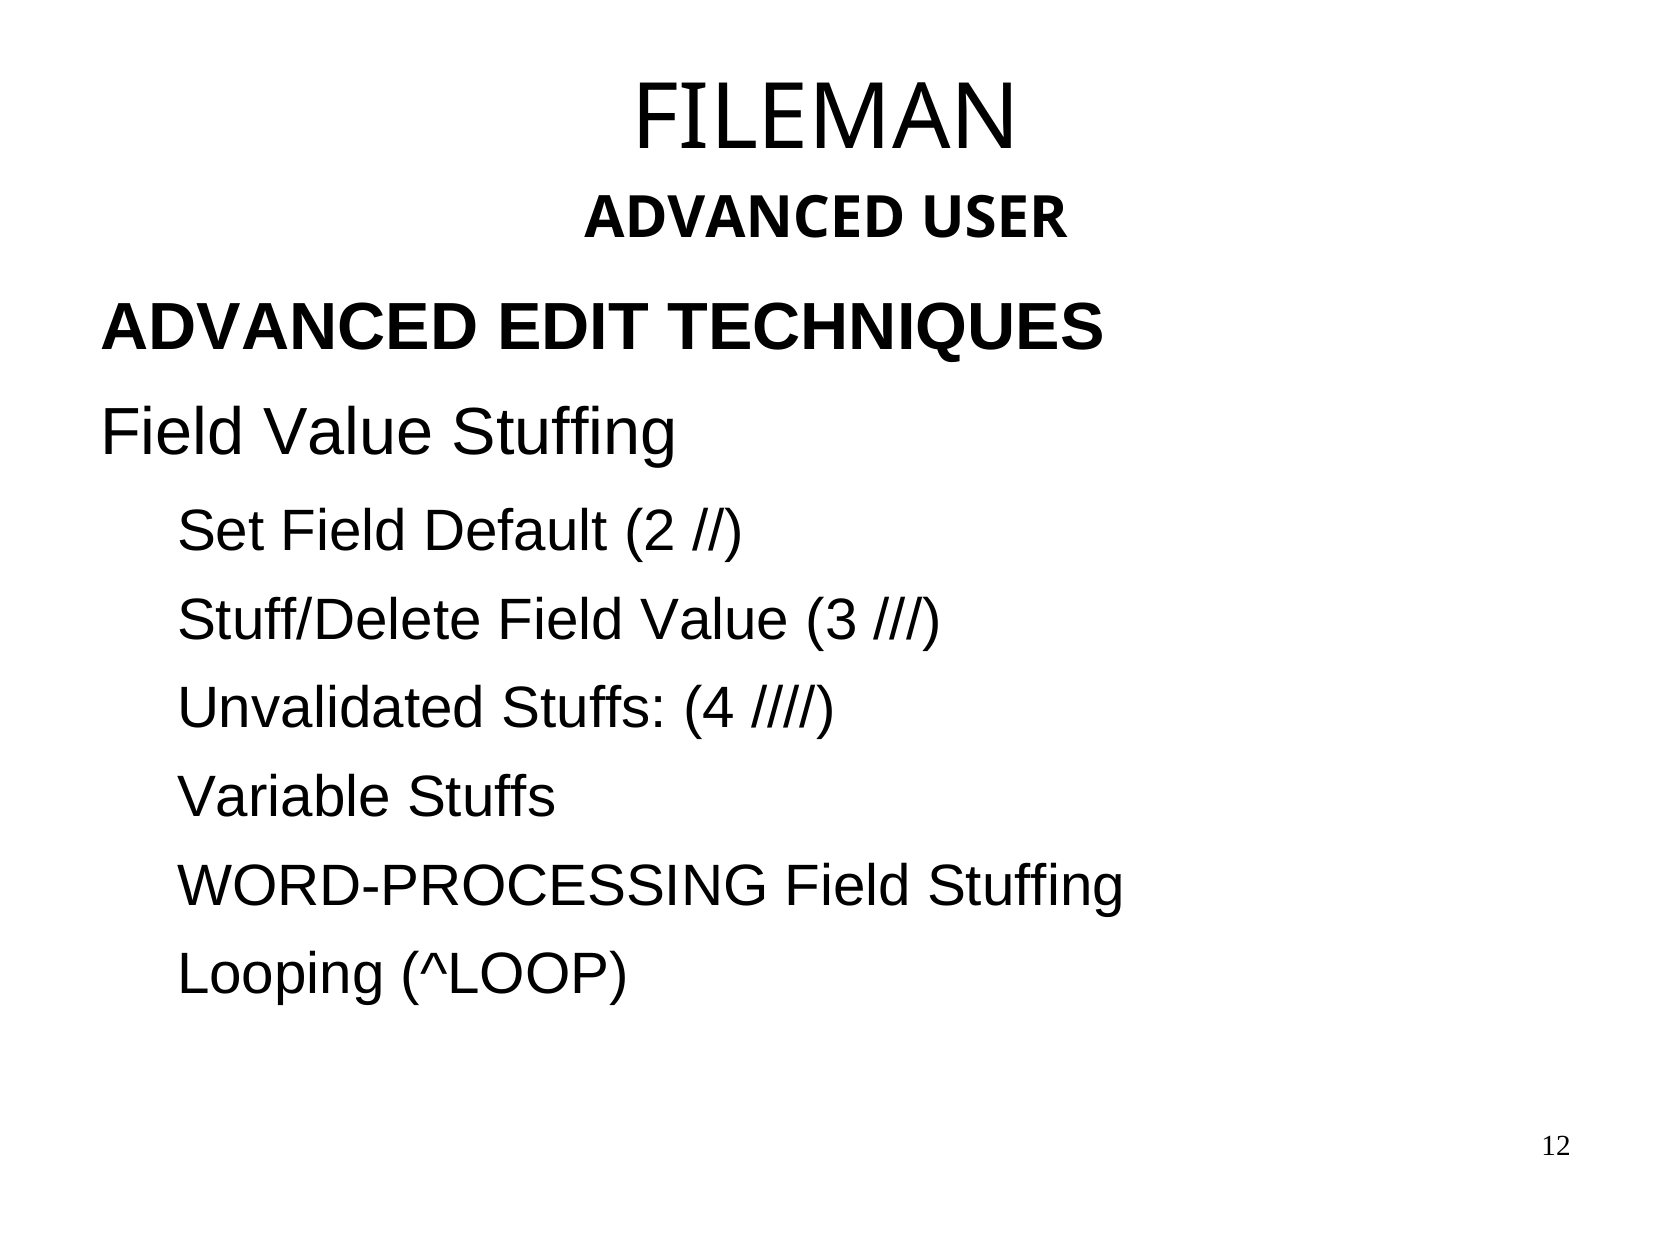

# FILEMAN ADVANCED USER
ADVANCED EDIT TECHNIQUES
Field Value Stuffing
Set Field Default (2 //)
Stuff/Delete Field Value (3 ///)
Unvalidated Stuffs: (4 ////)
Variable Stuffs
WORD-PROCESSING Field Stuffing
Looping (^LOOP)
12